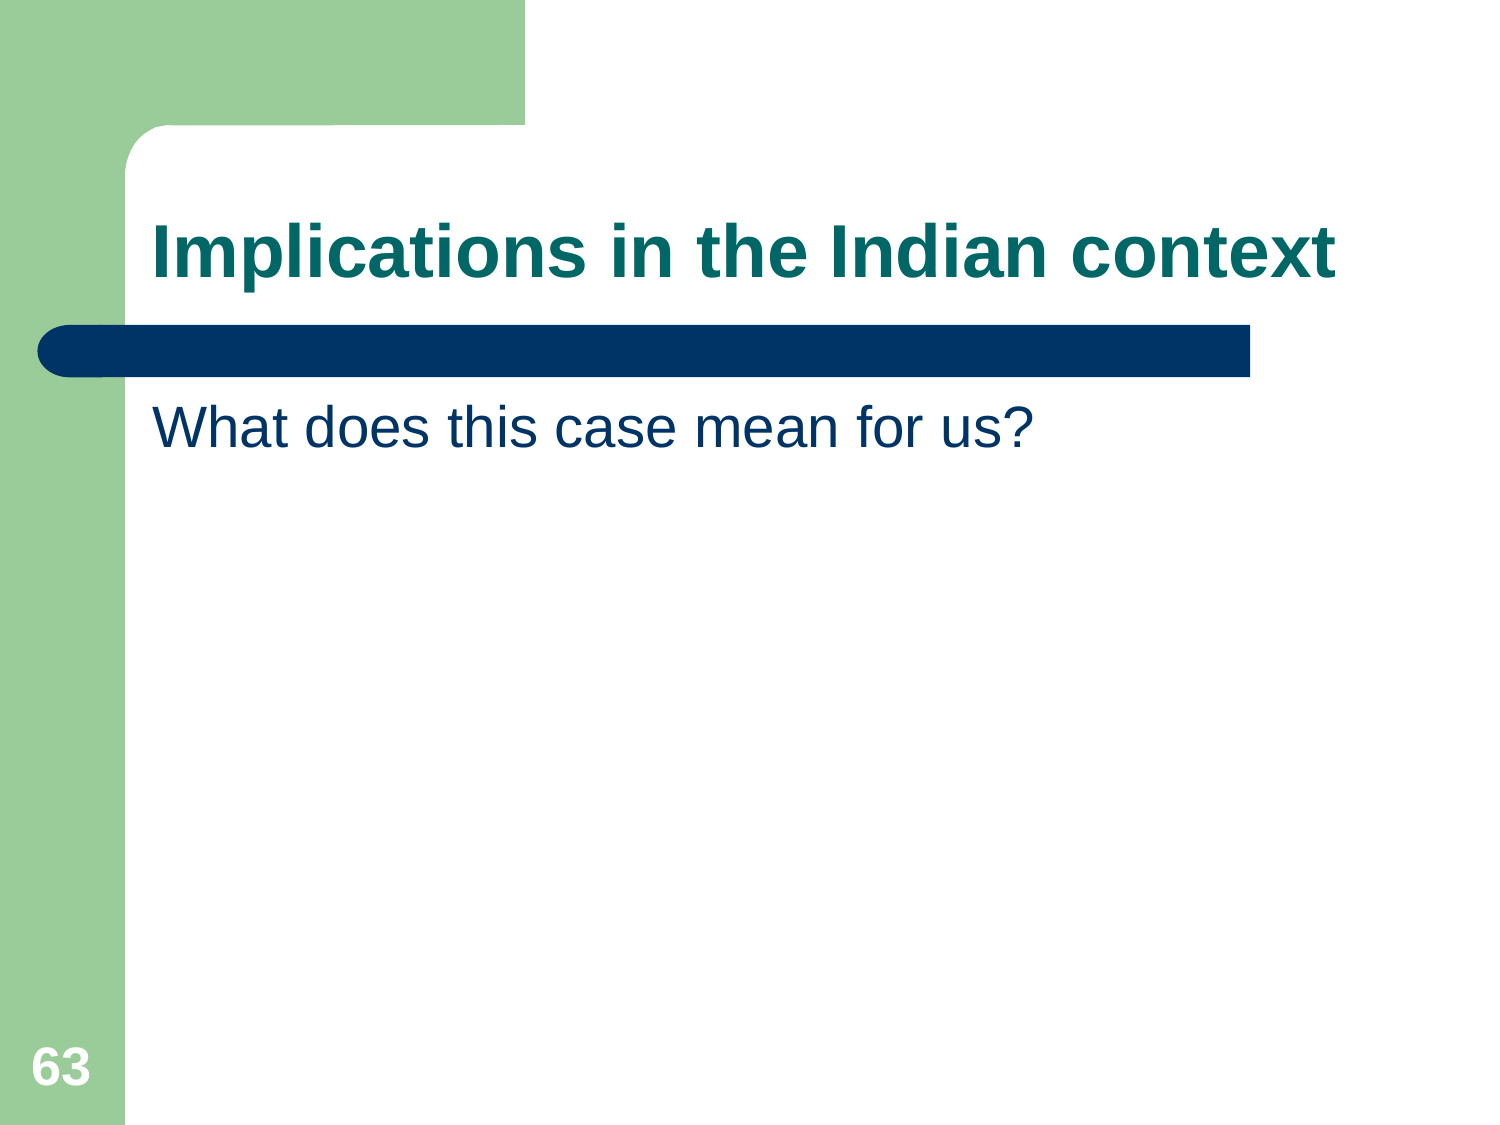

# Implications in the Indian context
What does this case mean for us?
63